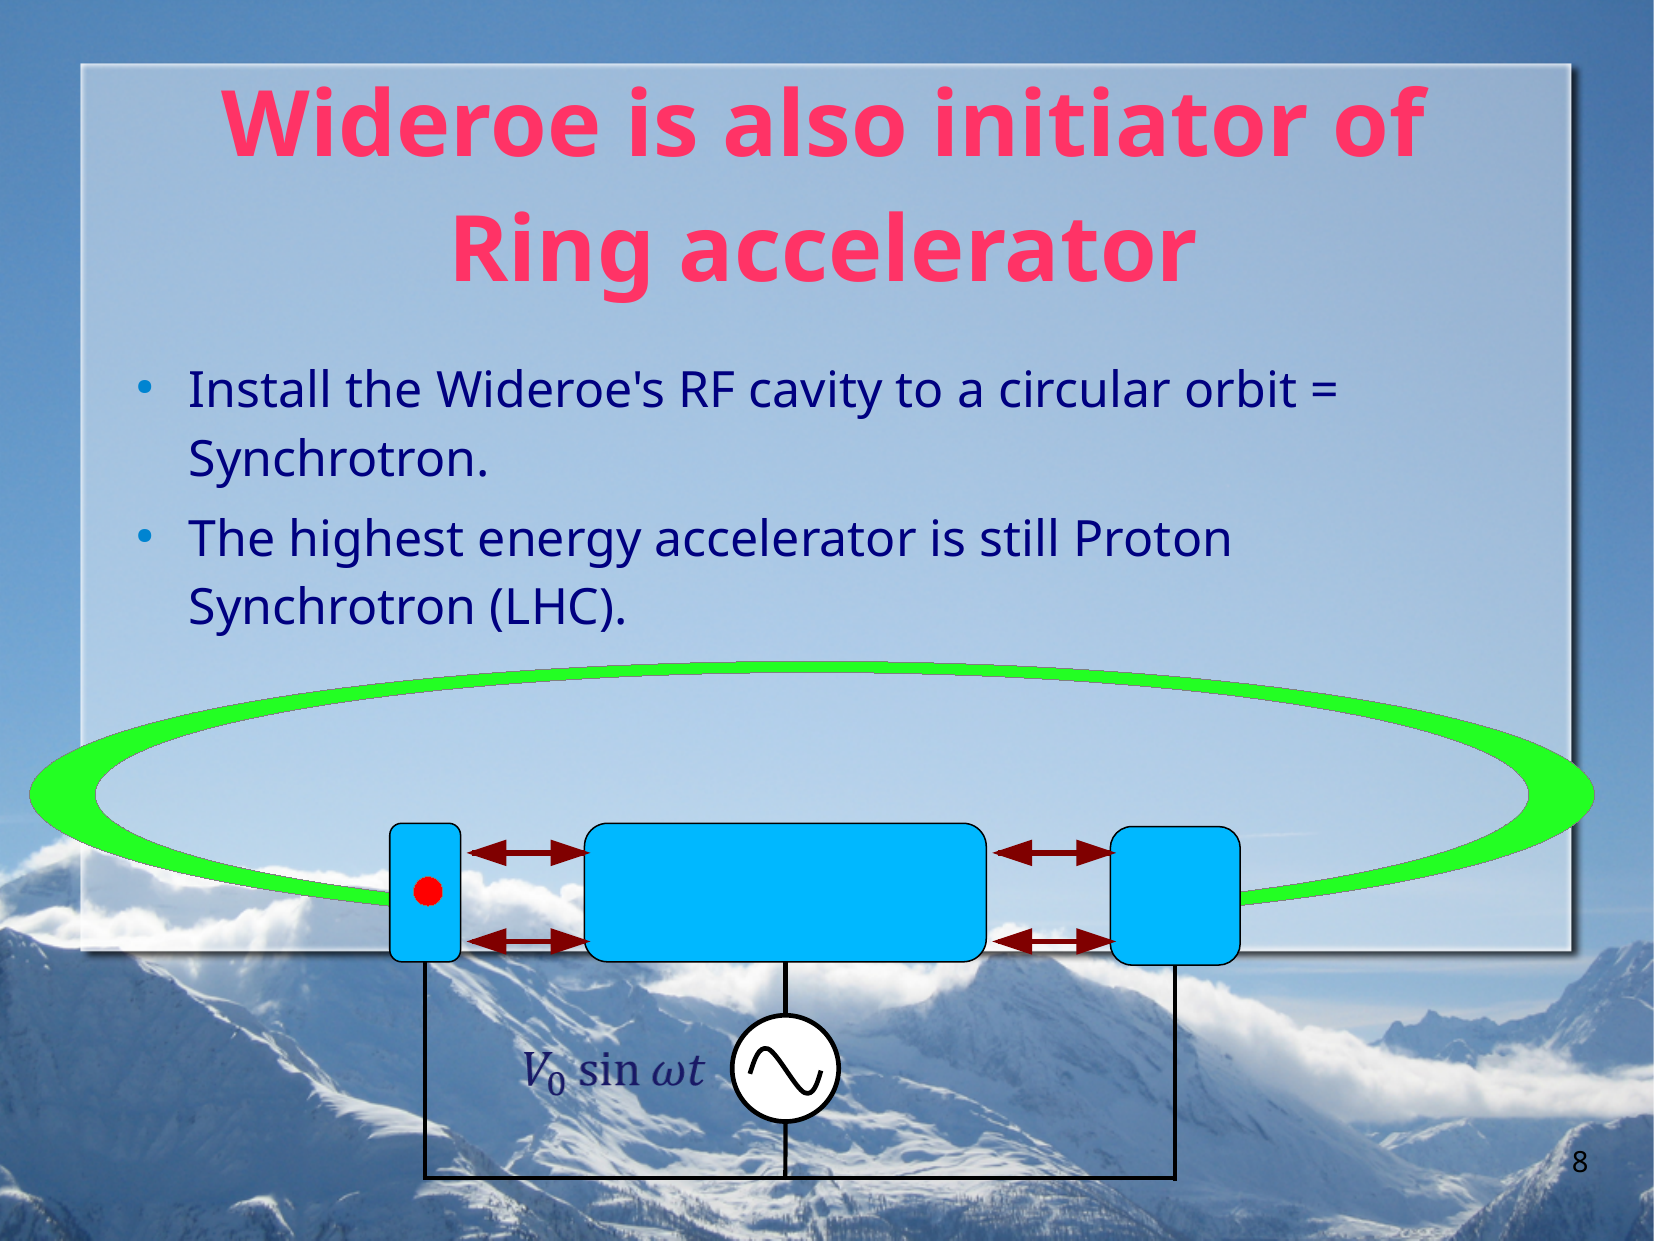

# Wideroe is also initiator of Ring accelerator
Install the Wideroe's RF cavity to a circular orbit = Synchrotron.
The highest energy accelerator is still Proton Synchrotron (LHC).
8